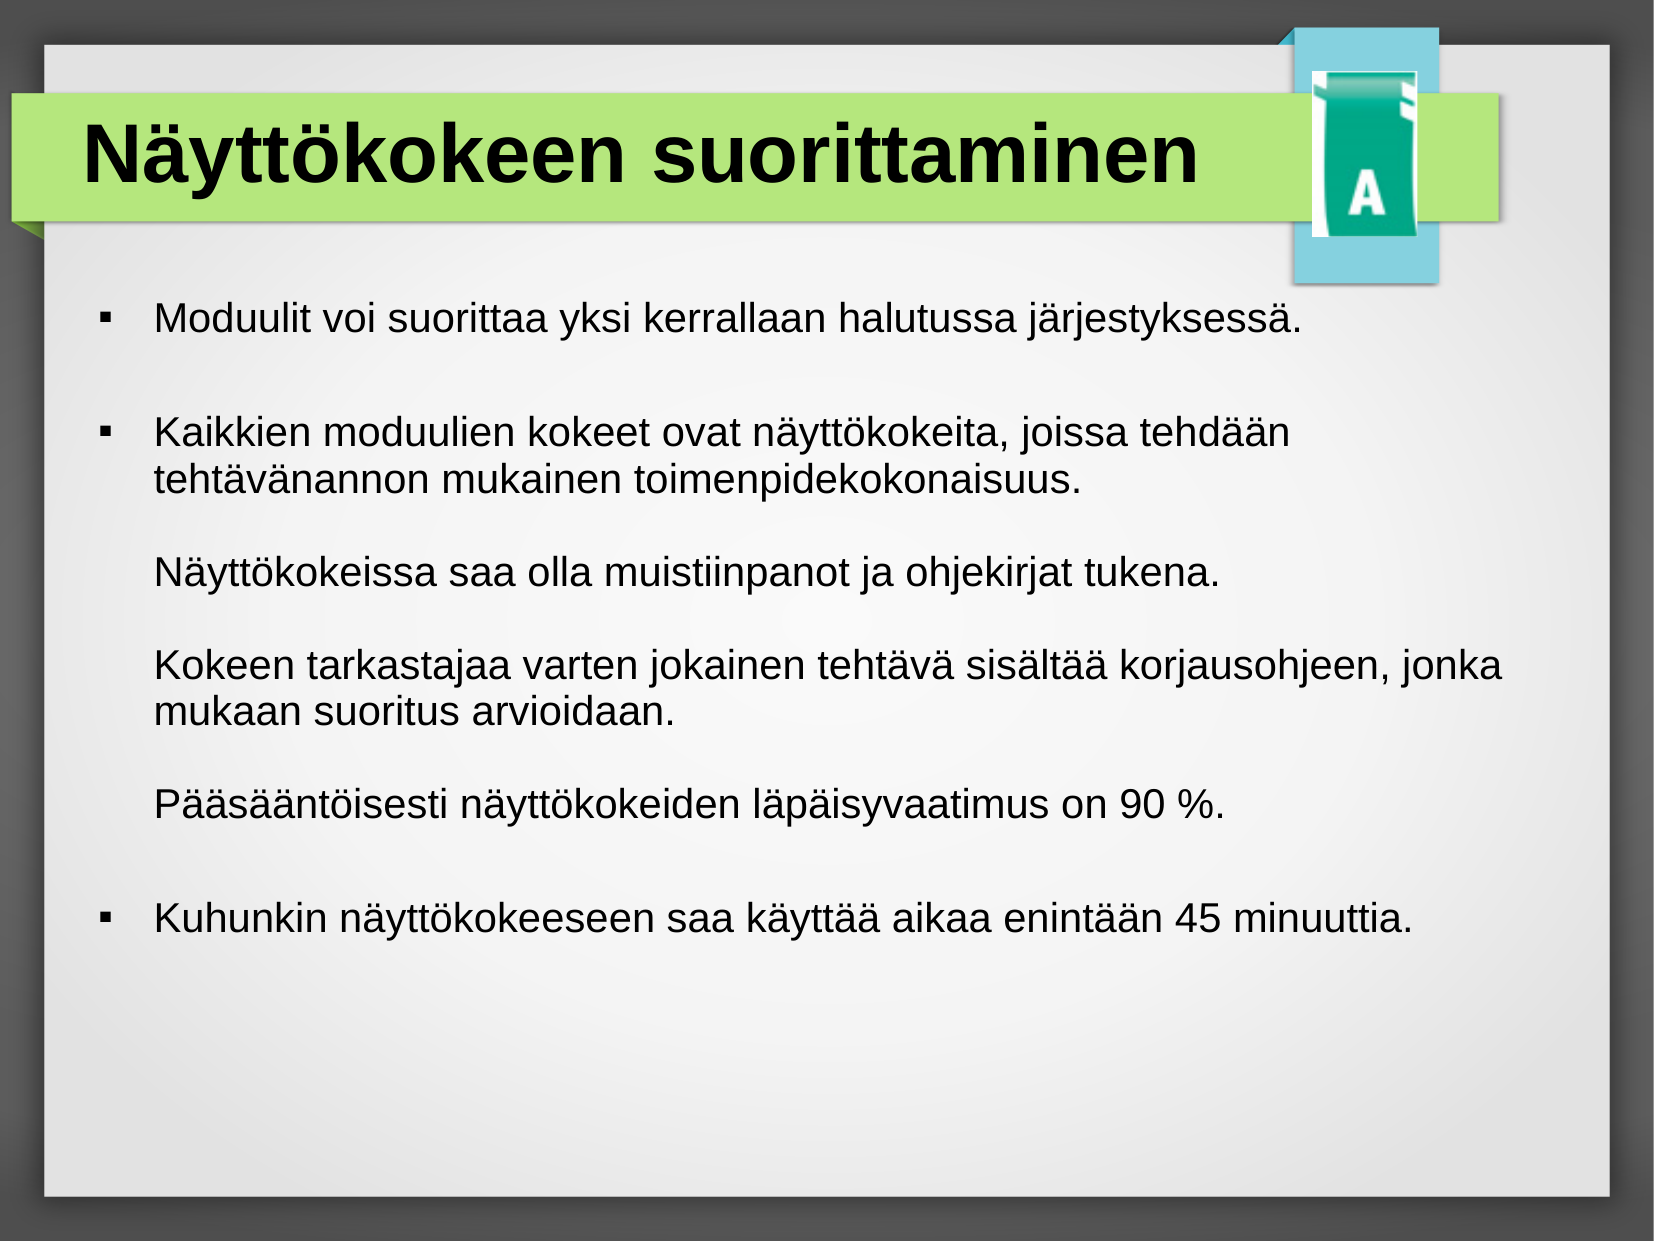

# Näyttökokeen suorittaminen
Moduulit voi suorittaa yksi kerrallaan halutussa järjestyksessä.
Kaikkien moduulien kokeet ovat näyttökokeita, joissa tehdään tehtävänannon mukainen toimenpidekokonaisuus.
Näyttökokeissa saa olla muistiinpanot ja ohjekirjat tukena.
Kokeen tarkastajaa varten jokainen tehtävä sisältää korjausohjeen, jonka mukaan suoritus arvioidaan.
Pääsääntöisesti näyttökokeiden läpäisyvaatimus on 90 %.
Kuhunkin näyttökokeeseen saa käyttää aikaa enintään 45 minuuttia.